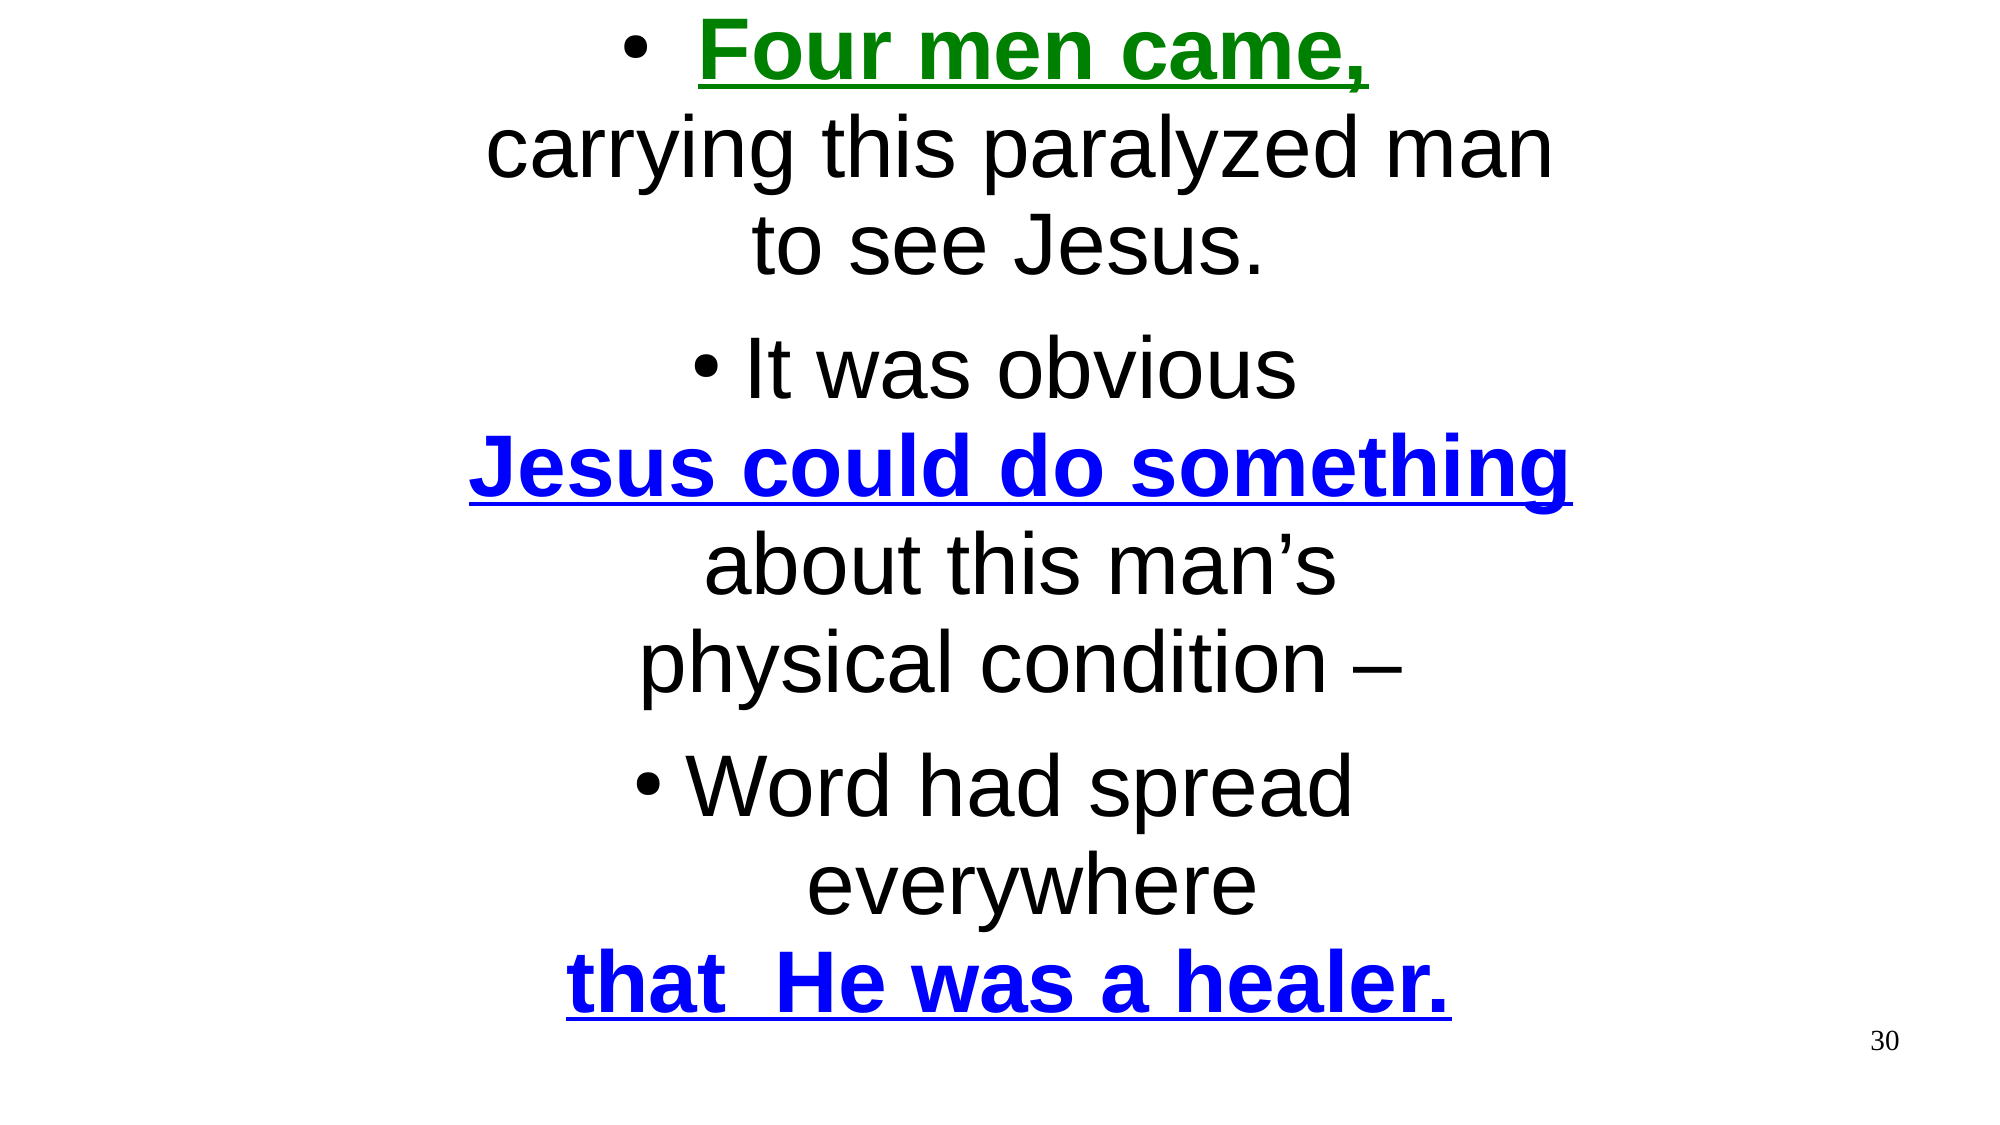

# Four men came, carrying this paralyzed man to see Jesus.
It was obvious
Jesus could do something
about this man’s
physical condition –
Word had spread
everywhere
that He was a healer.
30